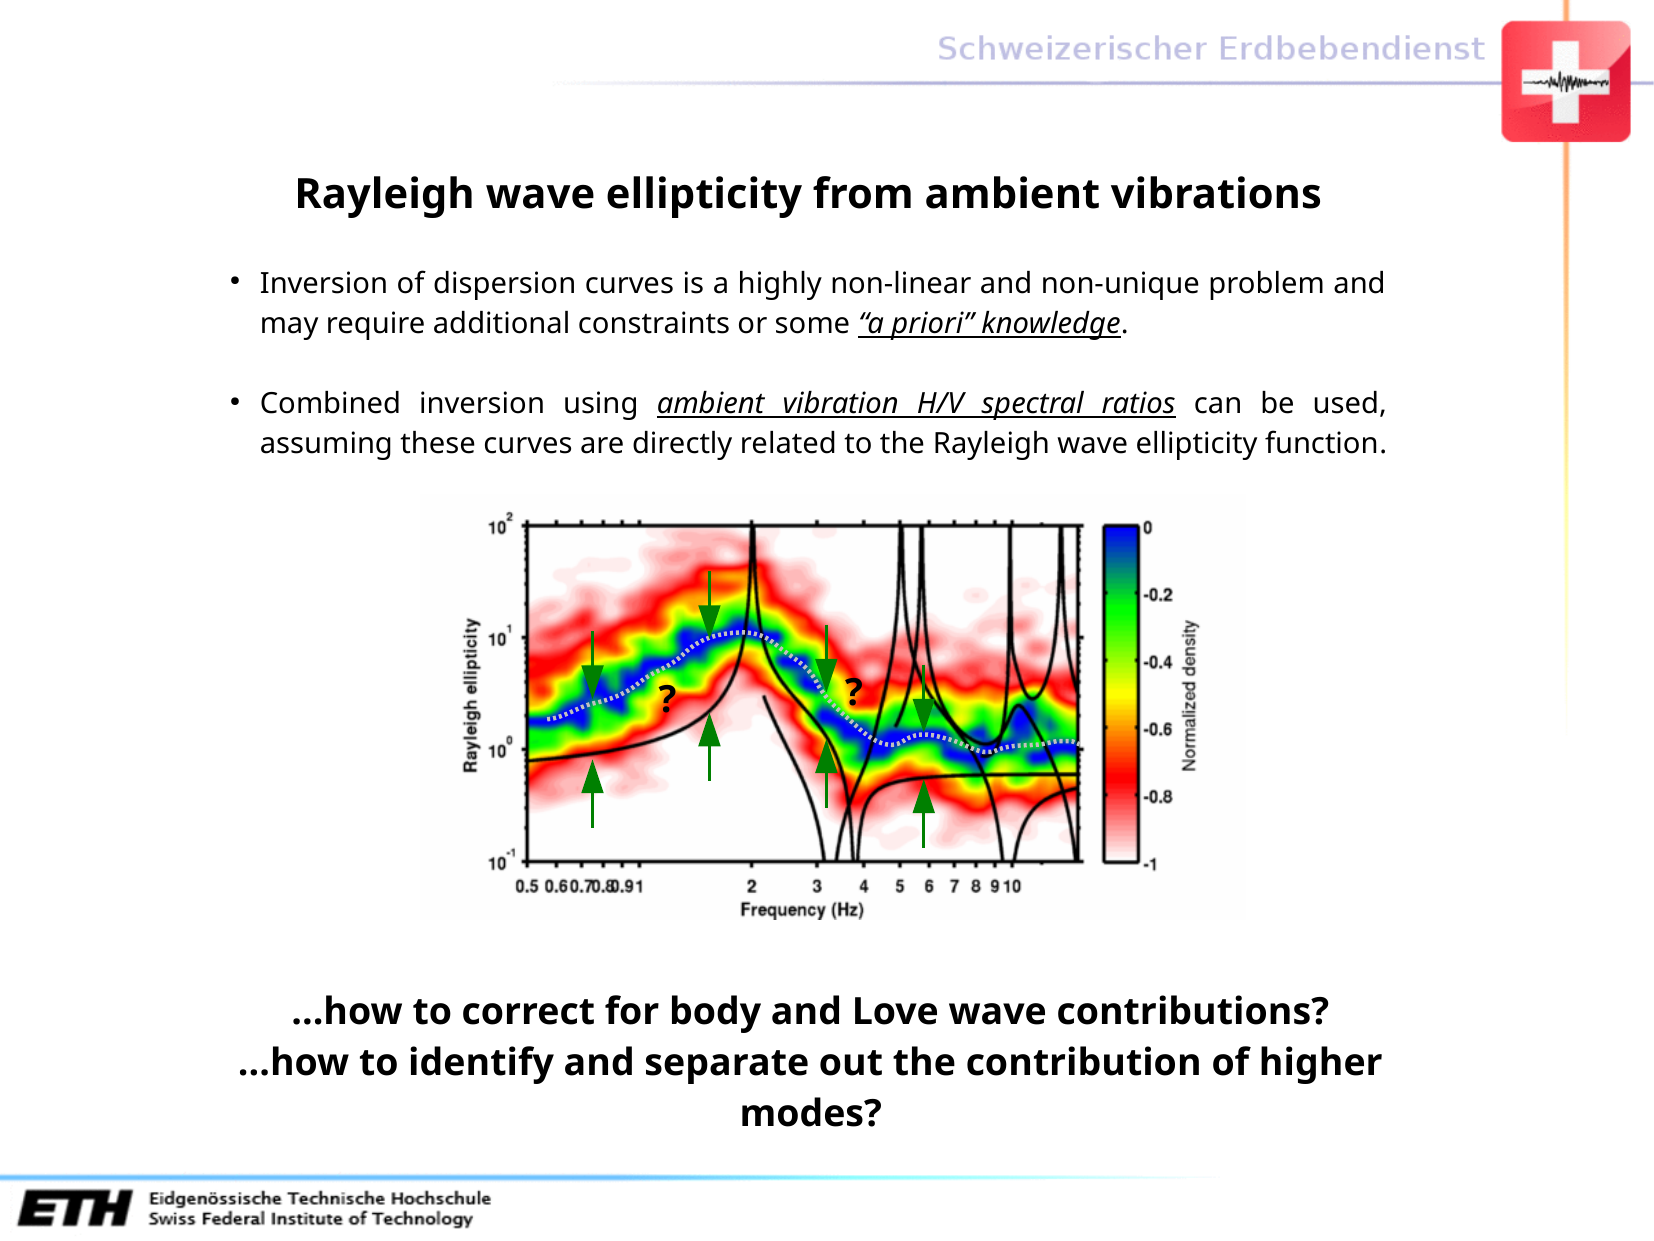

Rayleigh wave ellipticity from ambient vibrations
Inversion of dispersion curves is a highly non-linear and non-unique problem and may require additional constraints or some “a priori” knowledge.
Combined inversion using ambient vibration H/V spectral ratios can be used, assuming these curves are directly related to the Rayleigh wave ellipticity function.
?
?
...how to correct for body and Love wave contributions?
...how to identify and separate out the contribution of higher modes?